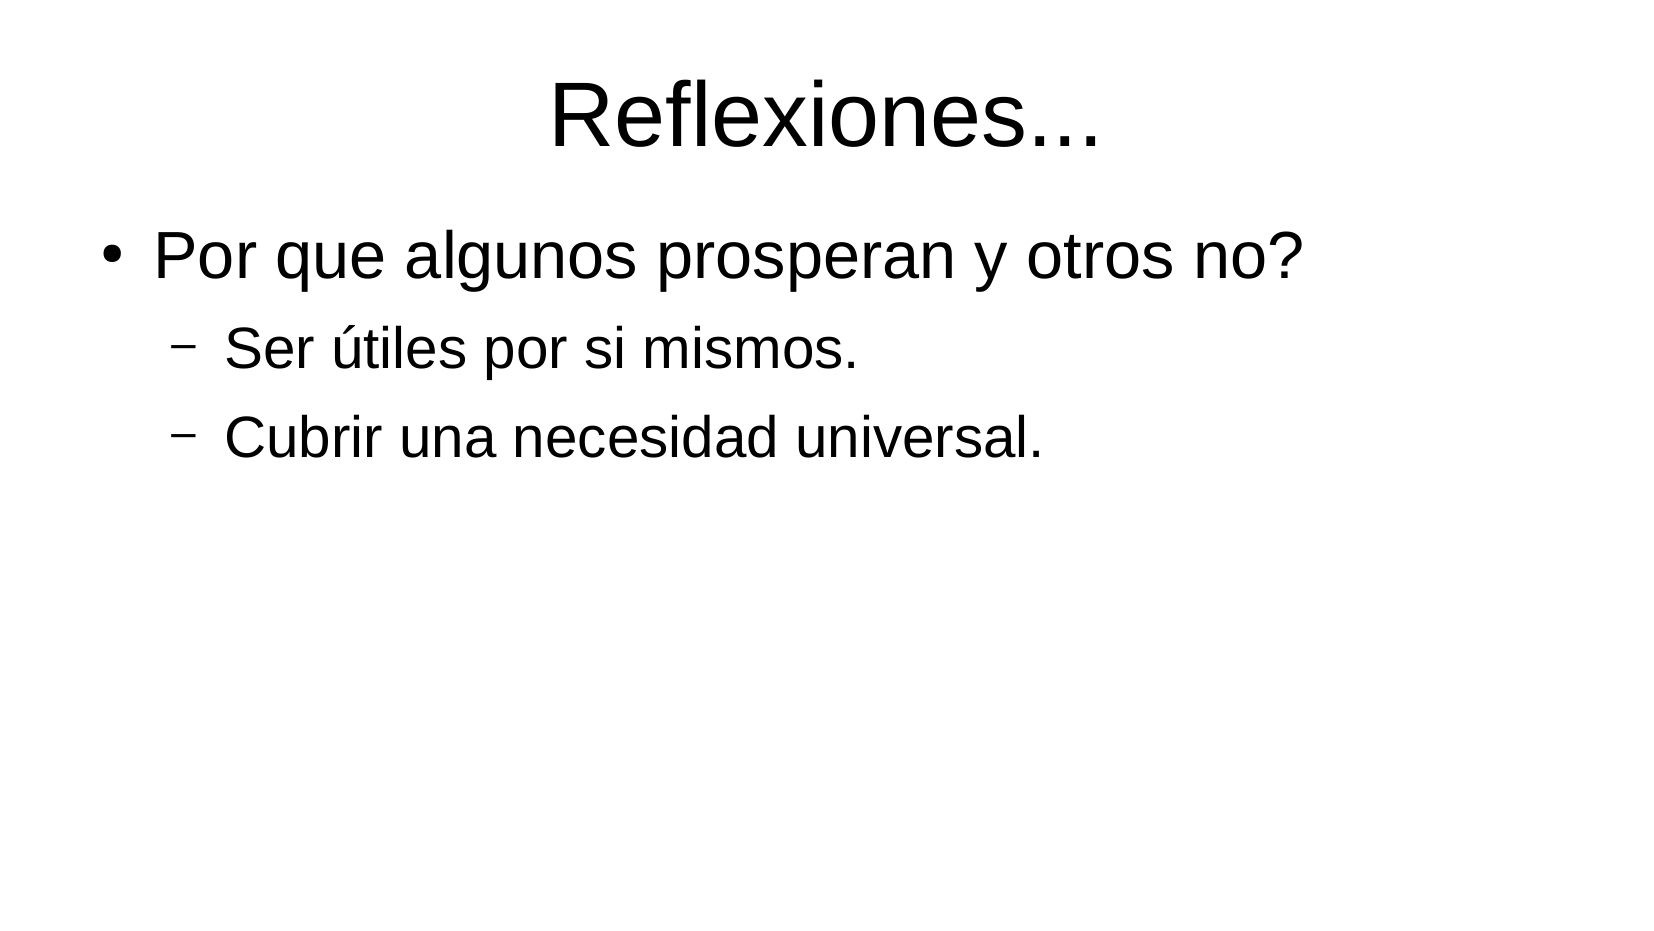

# Reflexiones...
Por que algunos prosperan y otros no?
Ser útiles por si mismos.
Cubrir una necesidad universal.